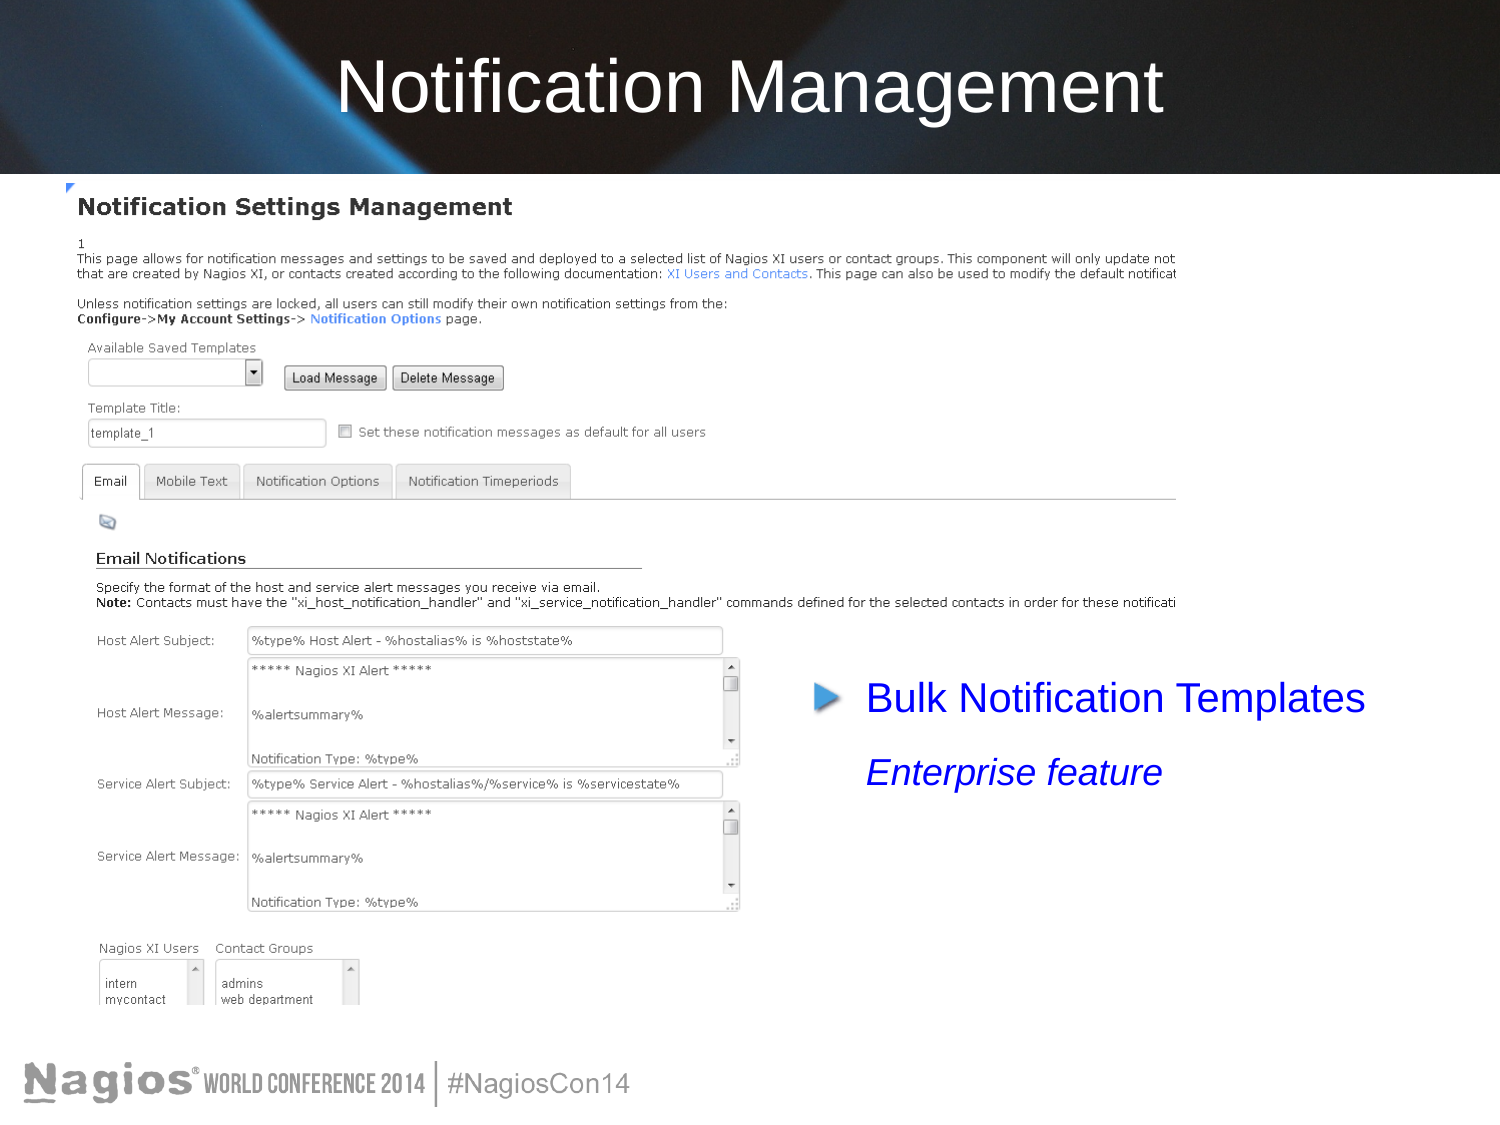

# Notification Management
Bulk Notification Templates
Enterprise feature